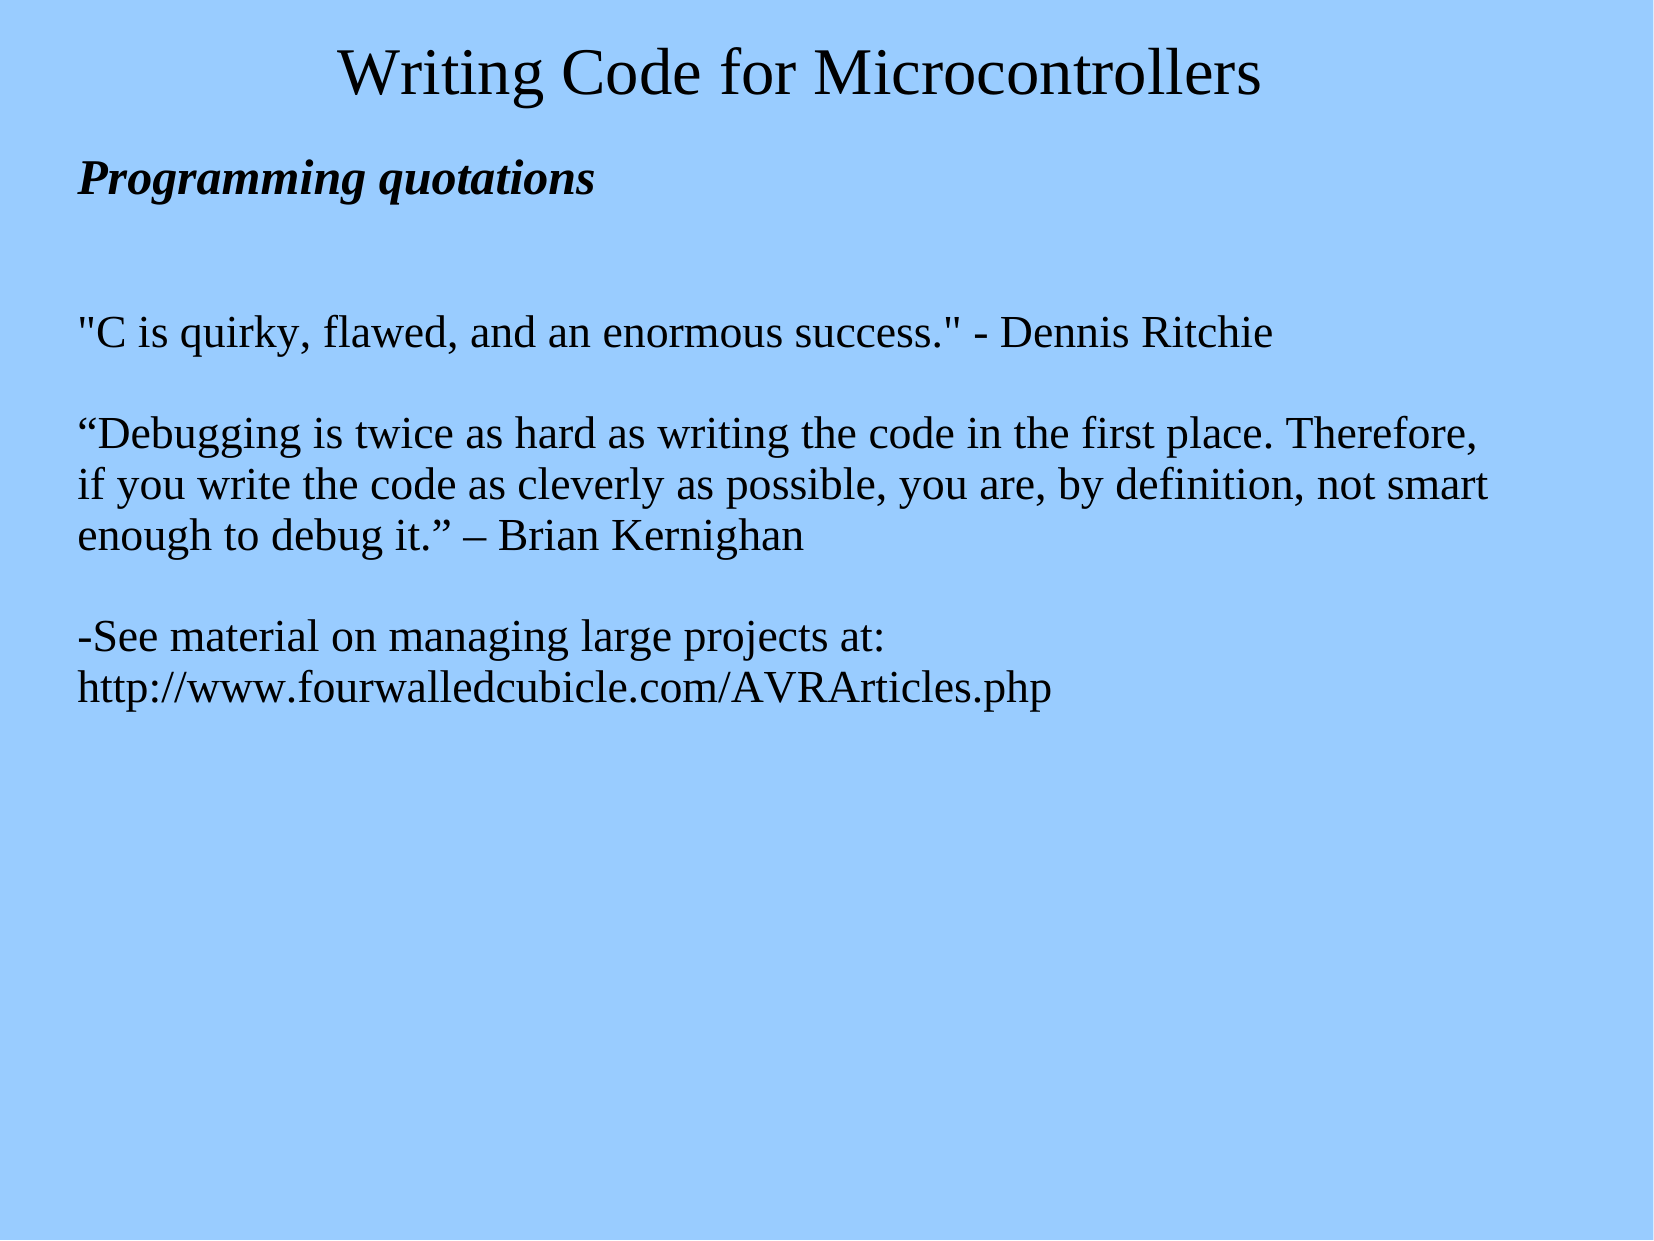

Writing Code for Microcontrollers
Programming quotations
"C is quirky, flawed, and an enormous success." - Dennis Ritchie
“Debugging is twice as hard as writing the code in the first place. Therefore,
if you write the code as cleverly as possible, you are, by definition, not smart
enough to debug it.” – Brian Kernighan
-See material on managing large projects at:
http://www.fourwalledcubicle.com/AVRArticles.php